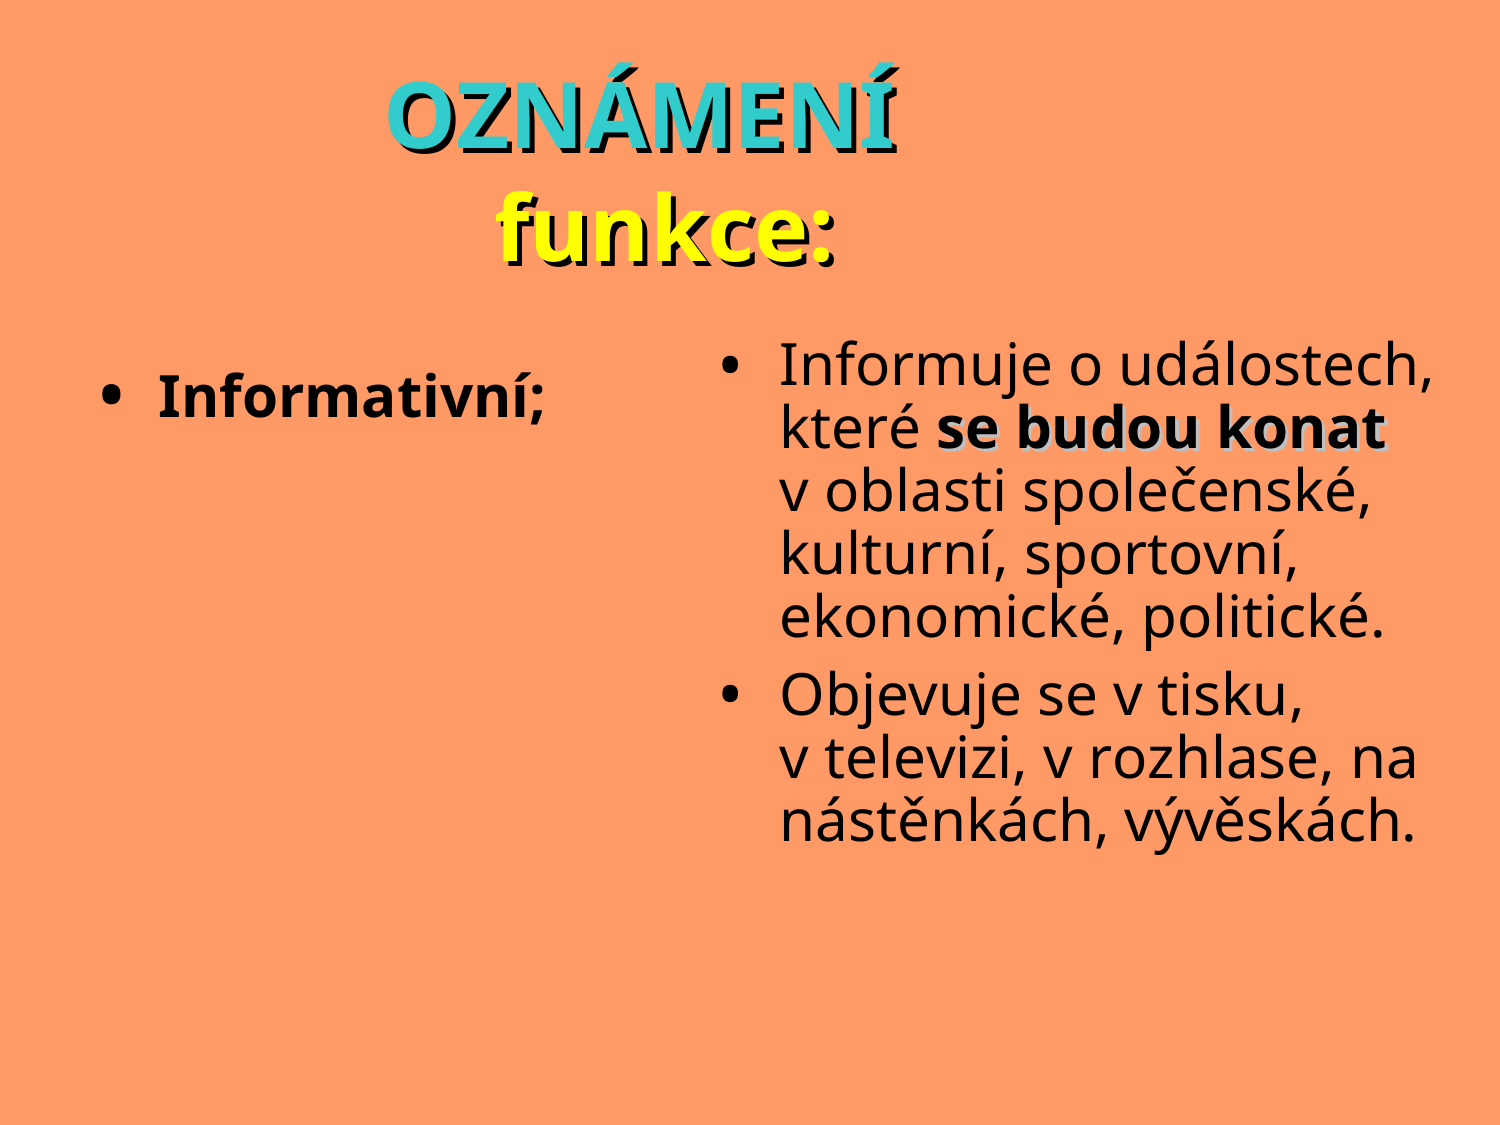

# OZNÁMENÍ funkce:
Informativní;
Popisná;
Apelativní.
Informuje o událostech, které se budou konat
v oblasti společenské, kulturní, sportovní, ekonomické, politické.
Objevuje se v tisku,
v televizi, v rozhlase, na nástěnkách, vývěskách.